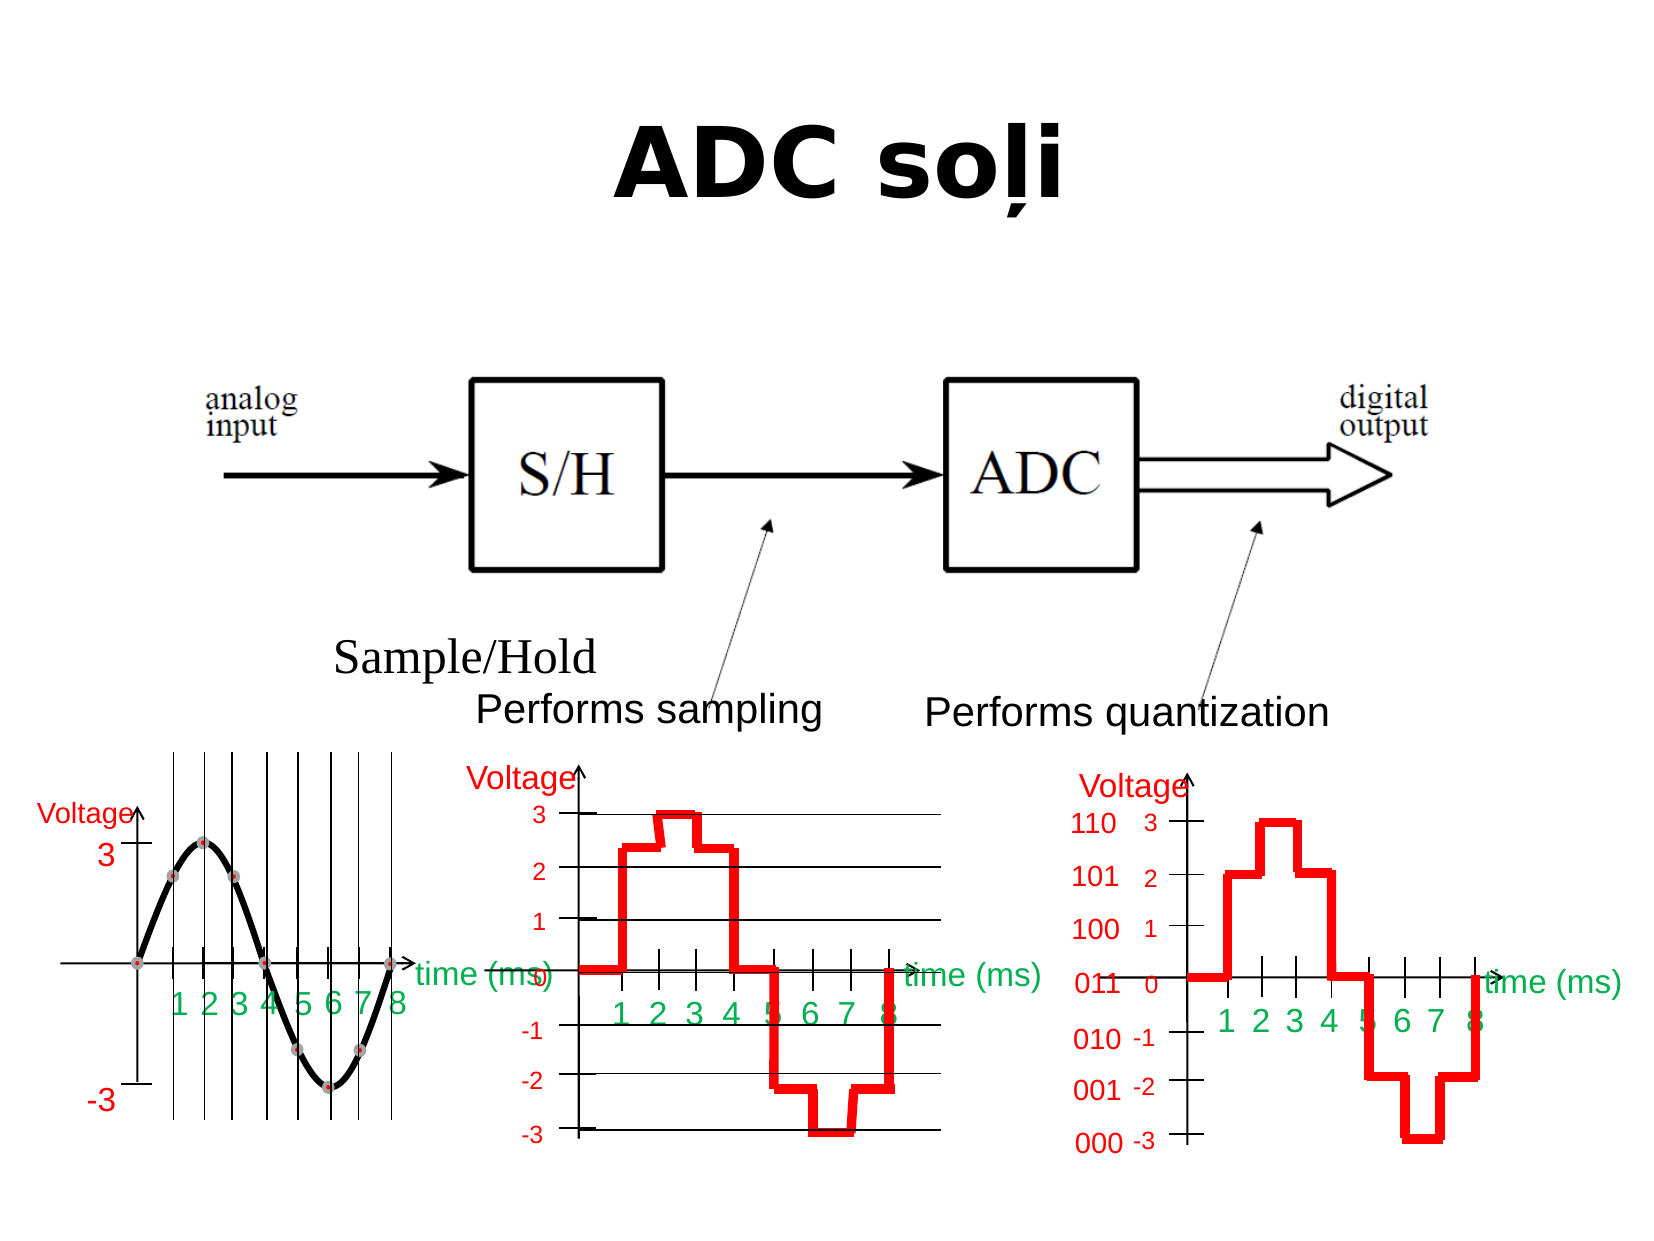

# ADC soļi
Sample/Hold
Performs sampling
Performs quantization
Voltage
3
2
1
0
8
4
7
6
2
3
5
1
-1
-2
-3
Voltage
time (ms)
110
3
101
2
100
1
011
0
8
4
6
7
3
2
5
1
010
-1
-2
001
000
-3
time (ms)
Voltage
time (ms)
3
8
4
7
6
2
3
5
1
-3